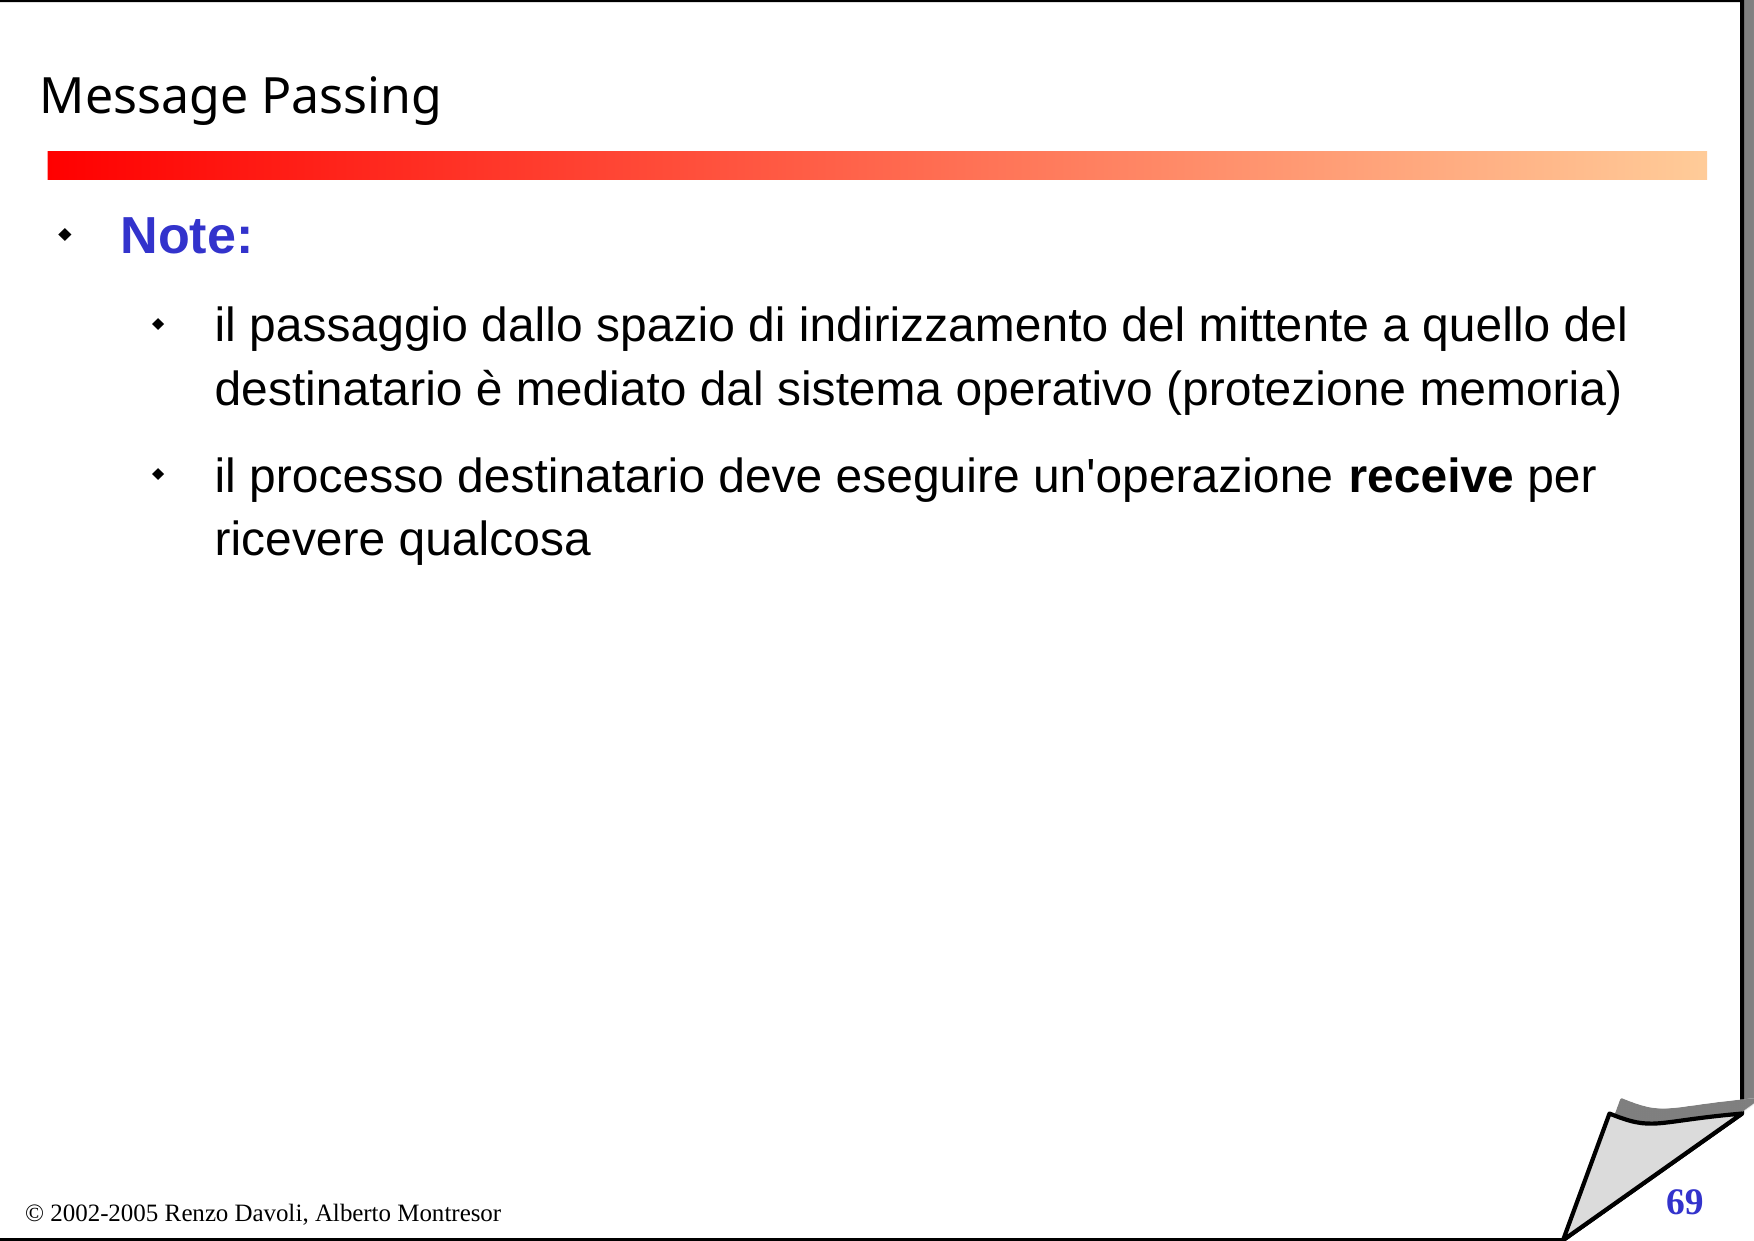

# Message Passing
Note:
il passaggio dallo spazio di indirizzamento del mittente a quello del destinatario è mediato dal sistema operativo (protezione memoria)
il processo destinatario deve eseguire un'operazione receive per ricevere qualcosa